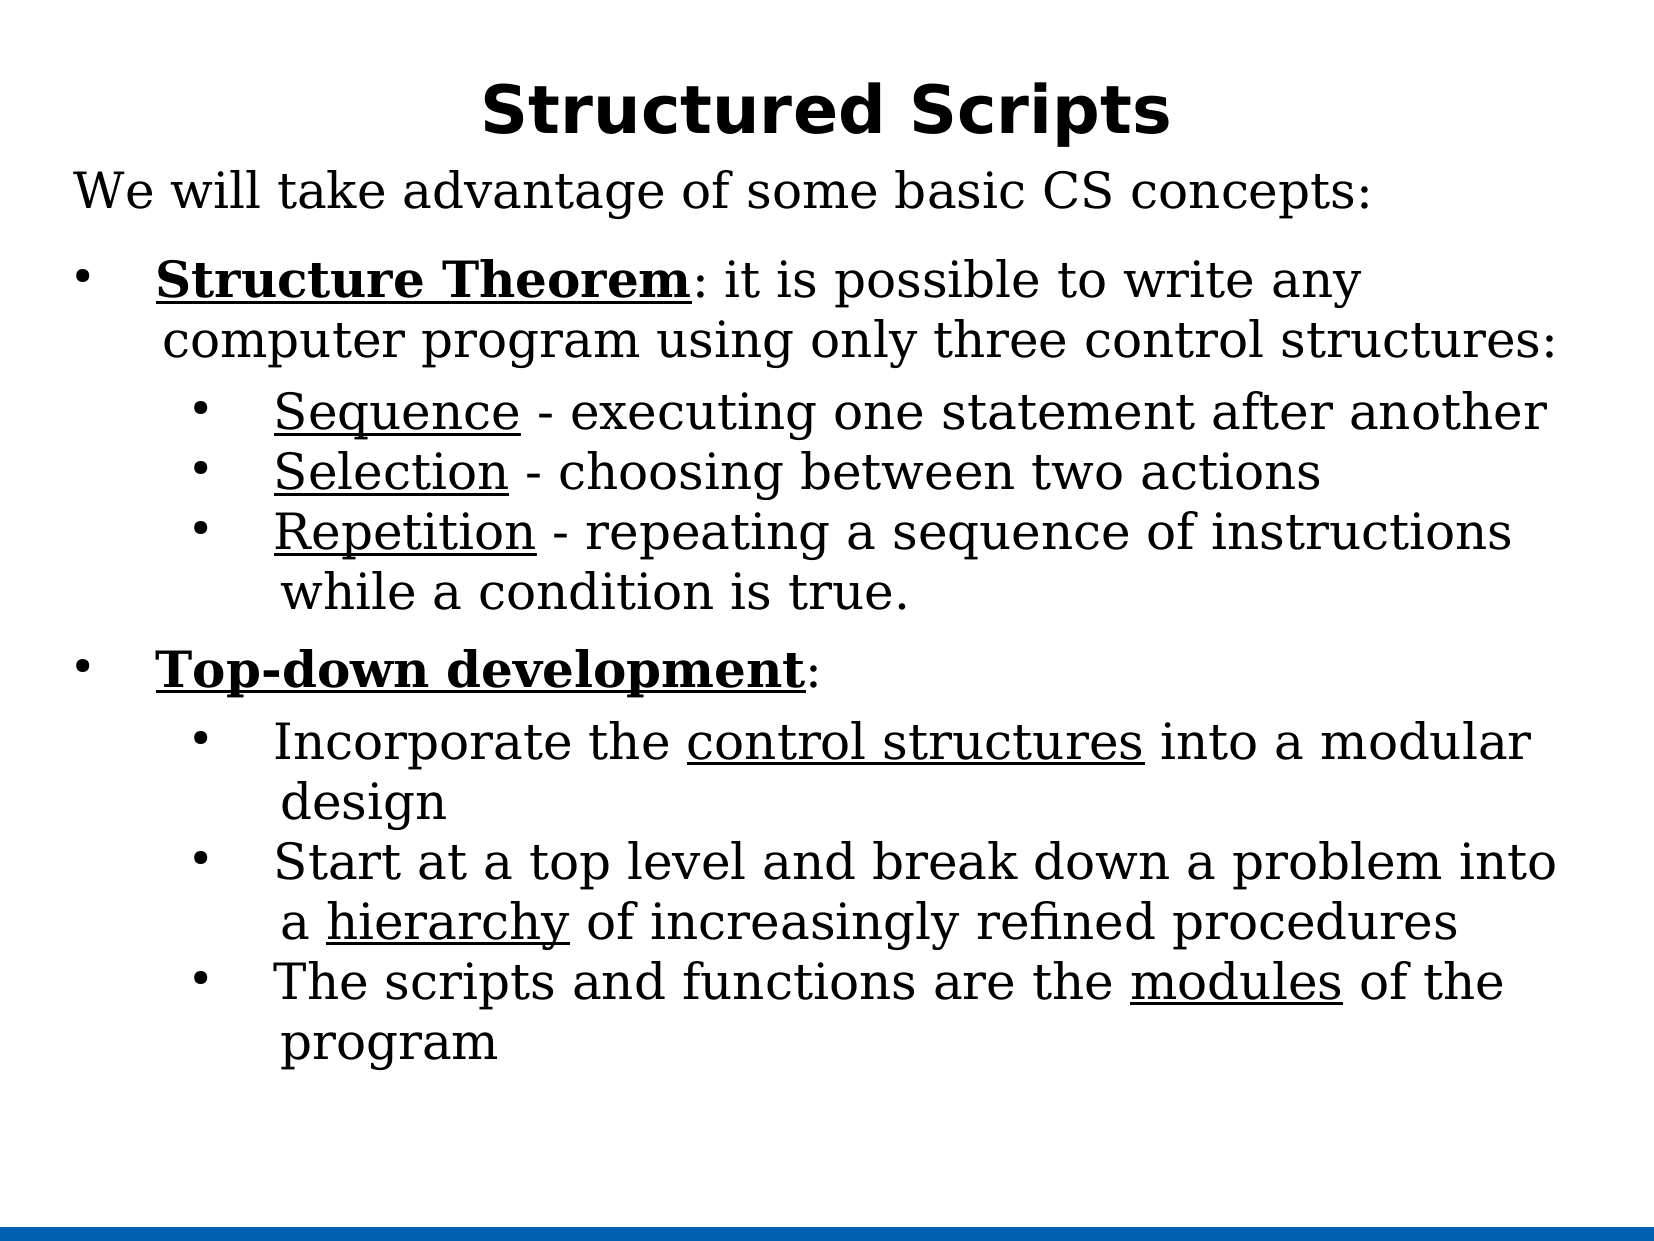

Structured Scripts
We will take advantage of some basic CS concepts:
 Structure Theorem: it is possible to write any computer program using only three control structures:
 Sequence - executing one statement after another
 Selection - choosing between two actions
 Repetition - repeating a sequence of instructions while a condition is true.
 Top-down development:
 Incorporate the control structures into a modular design
 Start at a top level and break down a problem into a hierarchy of increasingly refined procedures
 The scripts and functions are the modules of the program